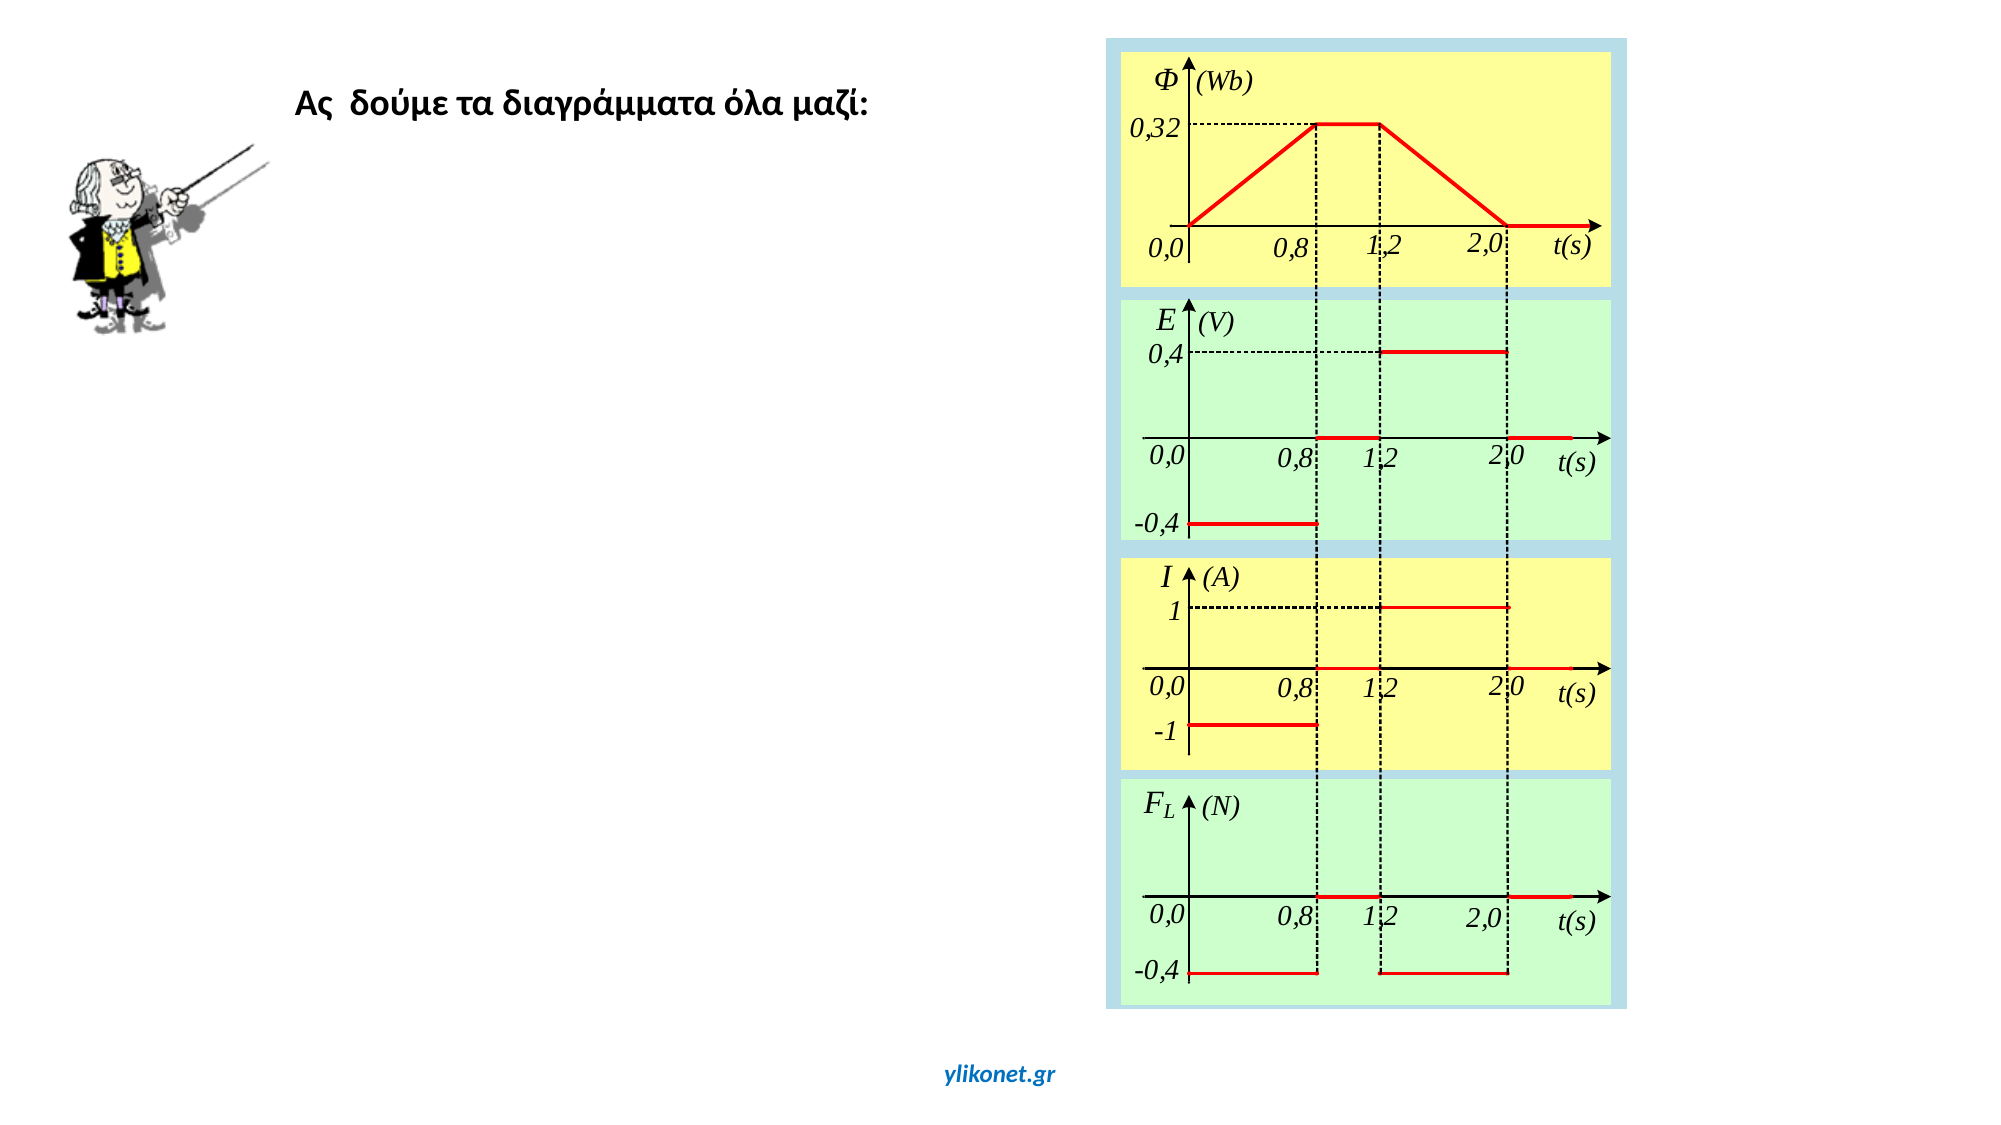

Ας δούμε τα διαγράμματα όλα μαζί:
ylikonet.gr